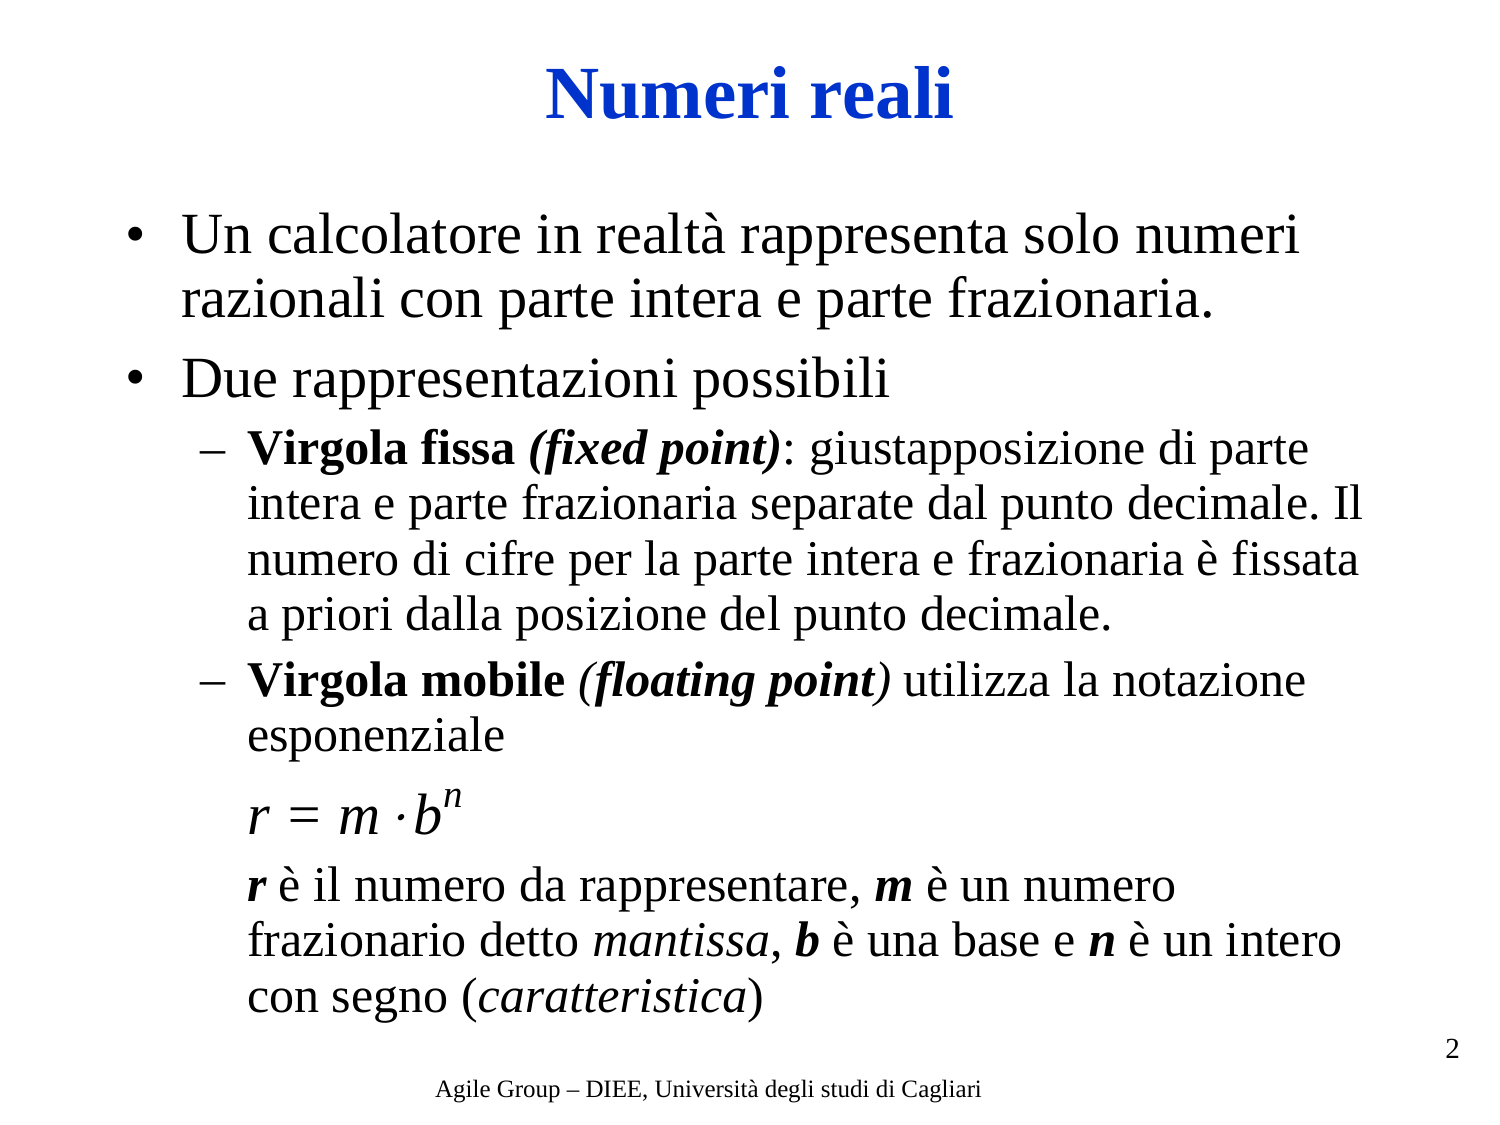

# Numeri reali
Un calcolatore in realtà rappresenta solo numeri razionali con parte intera e parte frazionaria.
Due rappresentazioni possibili
Virgola fissa (fixed point): giustapposizione di parte intera e parte frazionaria separate dal punto decimale. Il numero di cifre per la parte intera e frazionaria è fissata a priori dalla posizione del punto decimale.
Virgola mobile (floating point) utilizza la notazione esponenziale
	r = mbn
	r è il numero da rappresentare, m è un numero frazionario detto mantissa, b è una base e n è un intero con segno (caratteristica)
2